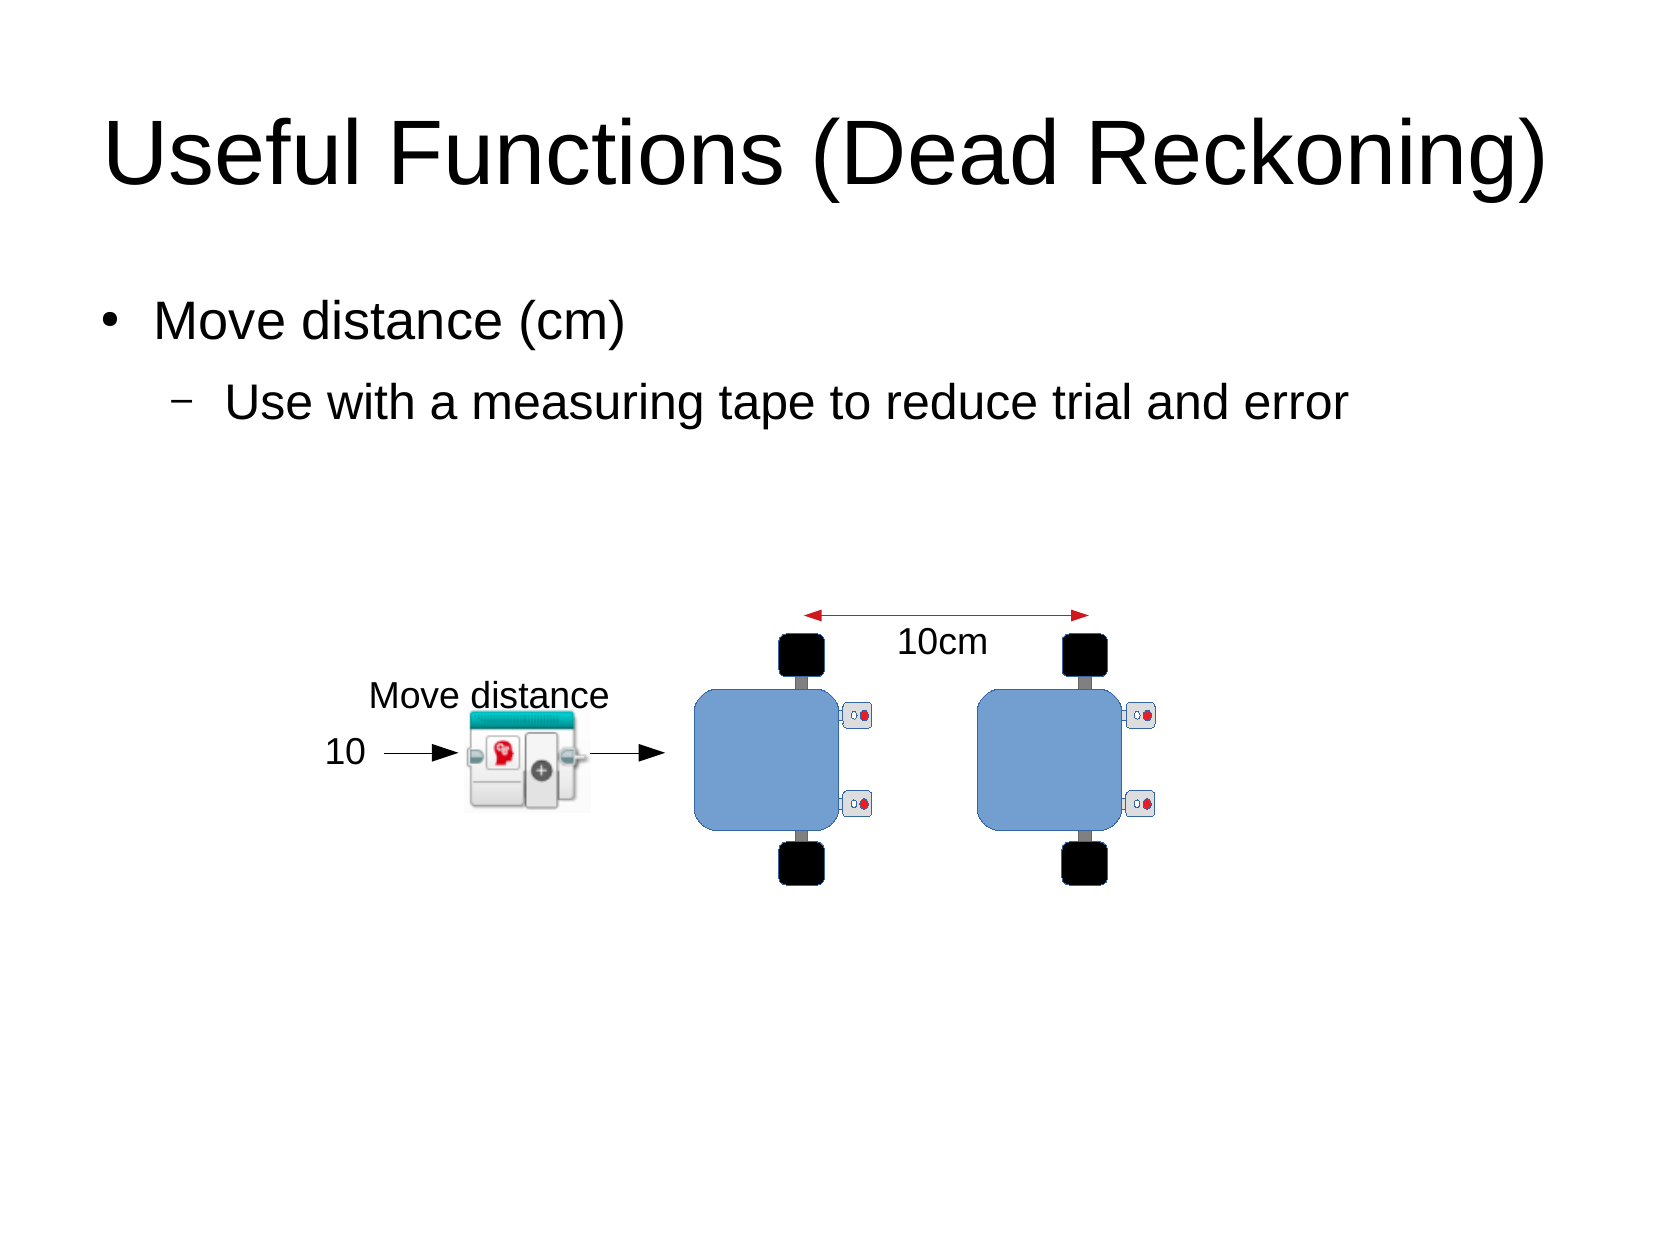

# Useful Functions (Dead Reckoning)
Move distance (cm)
Use with a measuring tape to reduce trial and error
10cm
Move distance
10